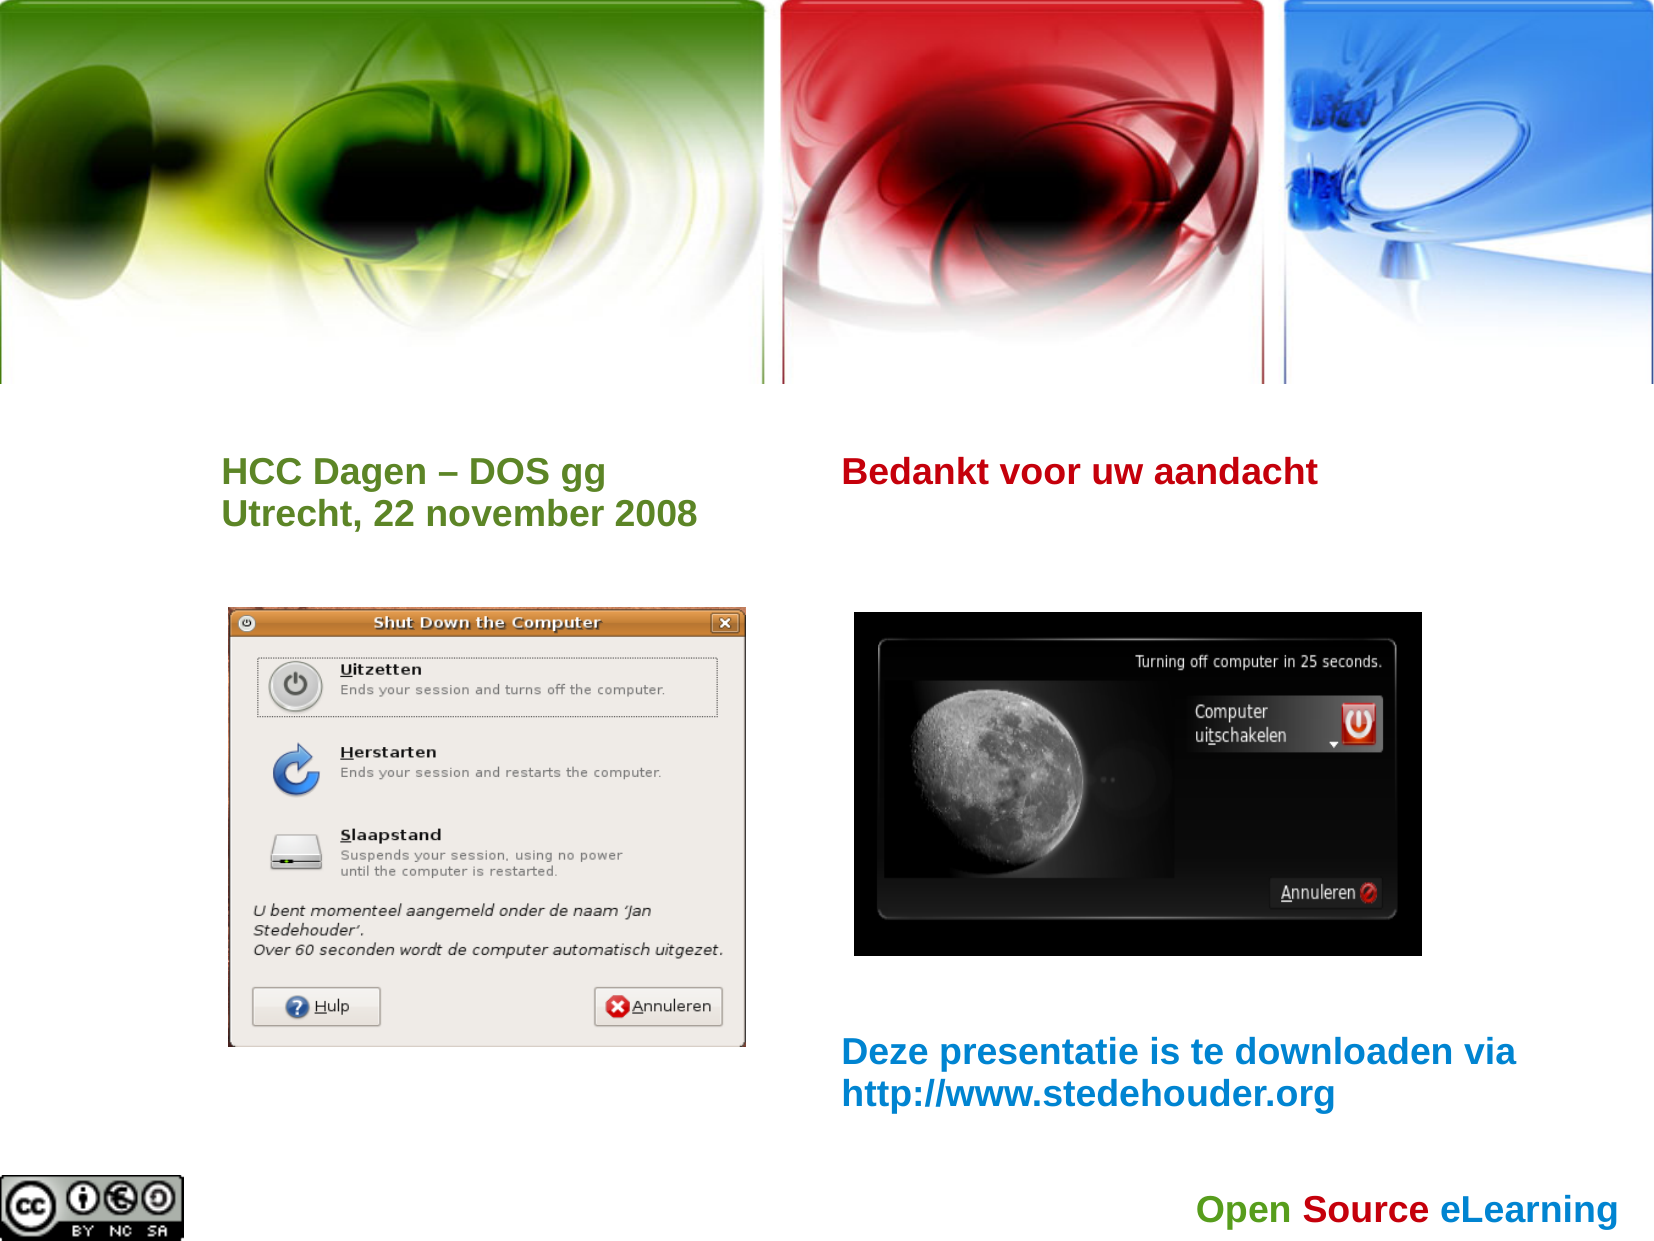

HCC Dagen – DOS gg
Utrecht, 22 november 2008
Bedankt voor uw aandacht
Deze presentatie is te downloaden via http://www.stedehouder.org
Open Source eLearning